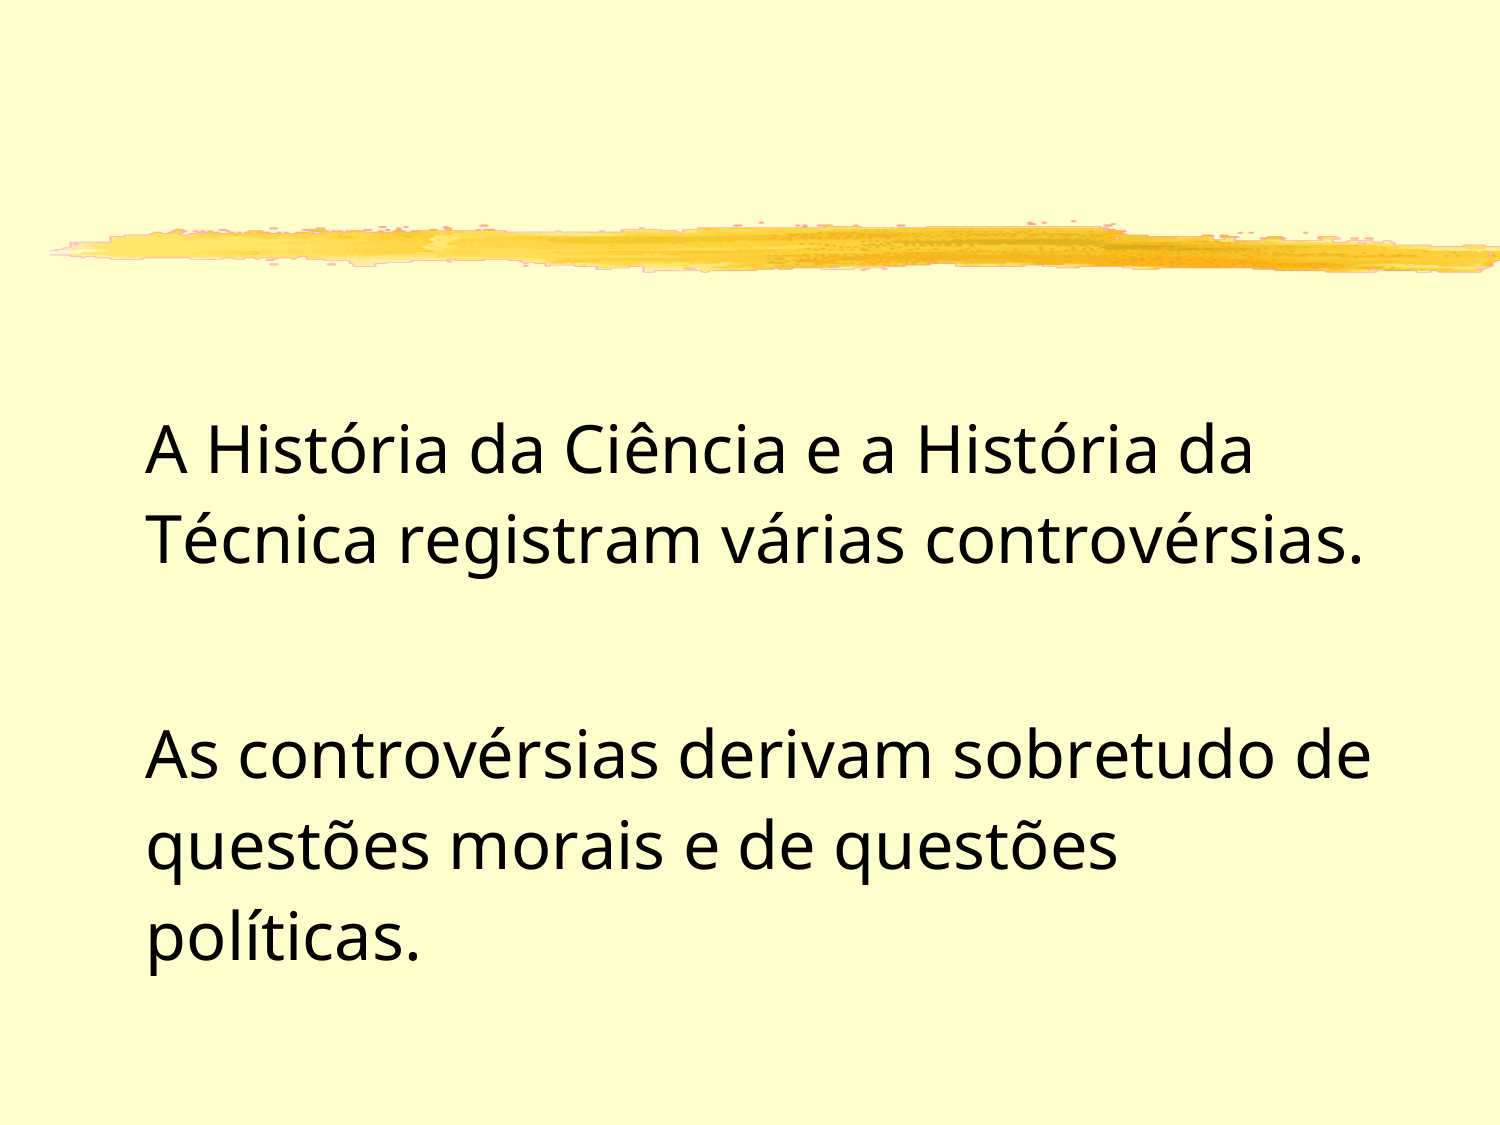

#
	A História da Ciência e a História da Técnica registram várias controvérsias.
	As controvérsias derivam sobretudo de questões morais e de questões políticas.